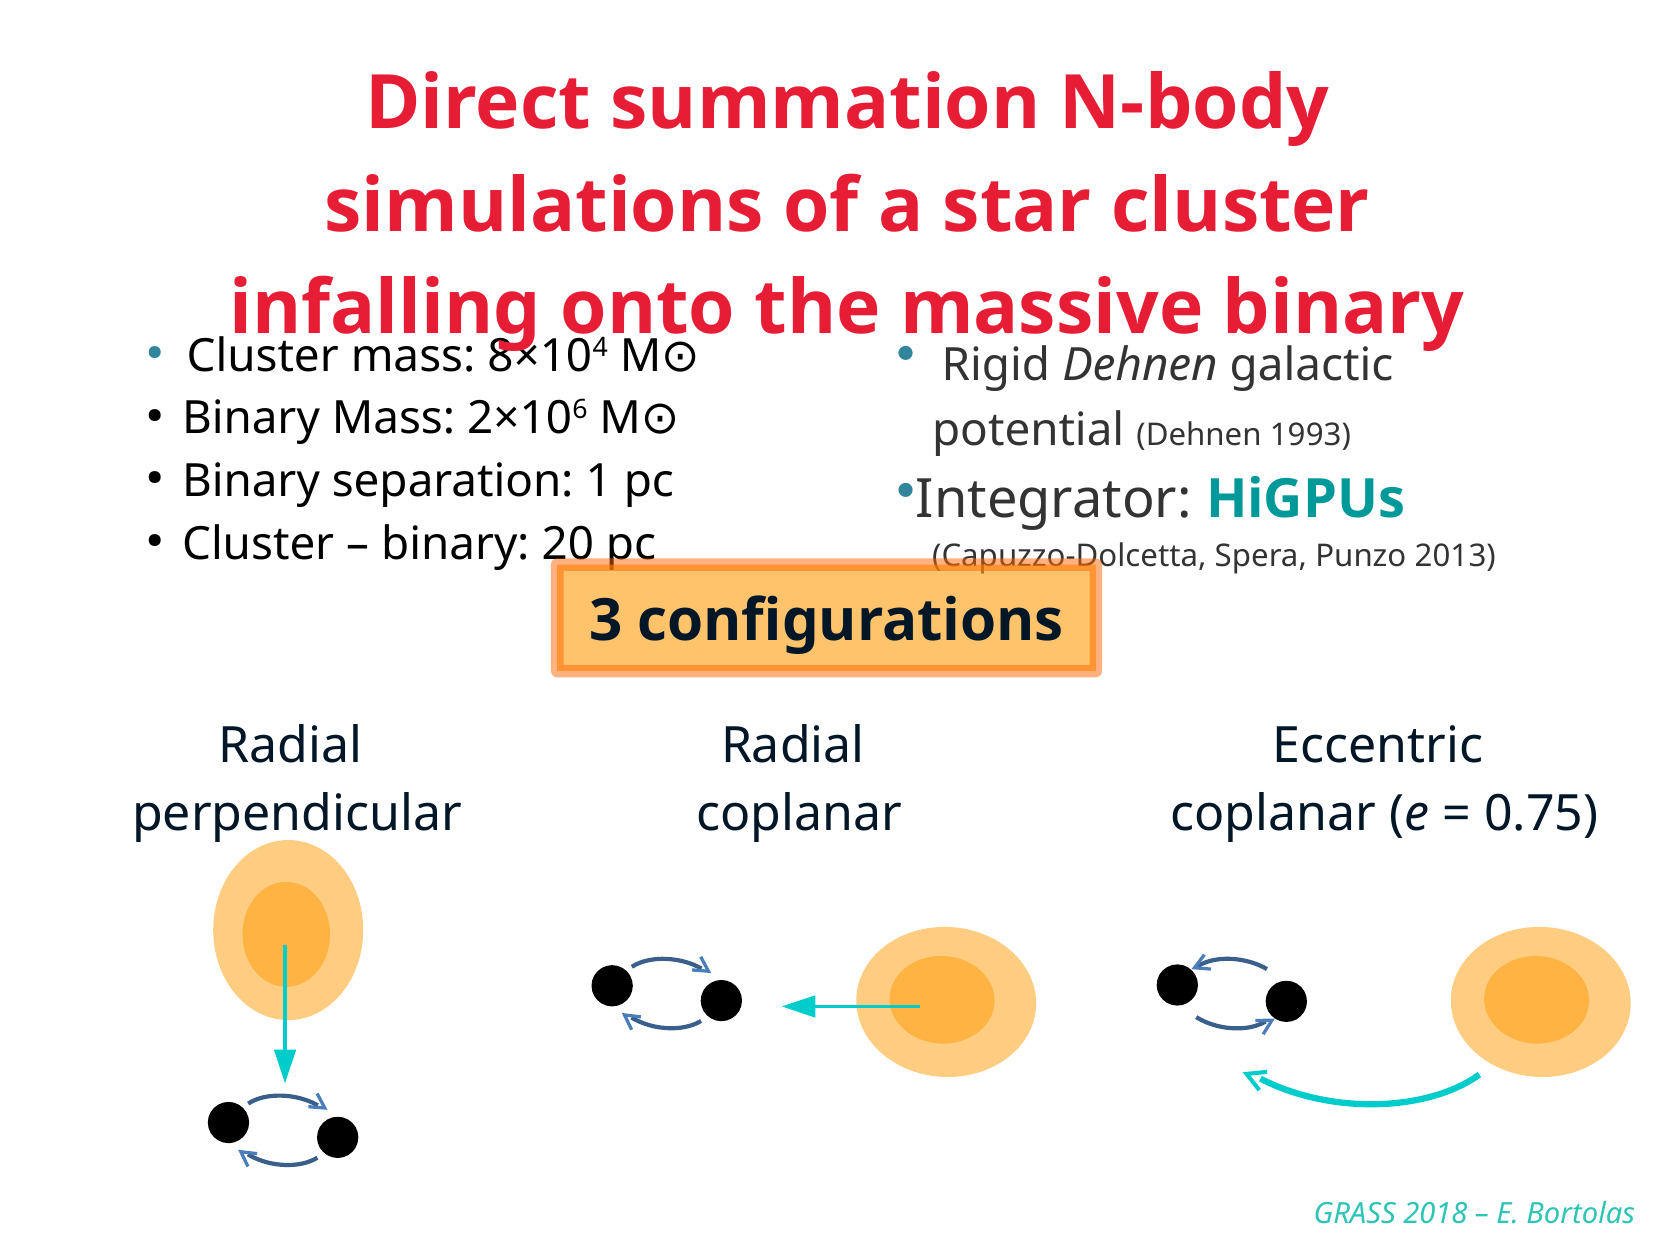

Direct summation N-body simulations of a star cluster infalling onto the massive binary
 Cluster mass: 8×104 M⊙
Binary Mass: 2×106 M⊙
Binary separation: 1 pc
Cluster – binary: 20 pc
 Rigid Dehnen galactic potential (Dehnen 1993)
Integrator: HiGPUs (Capuzzo-Dolcetta, Spera, Punzo 2013)
3 configurations
Radial
perpendicular
Radial
coplanar
Eccentric
coplanar (e = 0.75)
GRASS 2018 – E. Bortolas